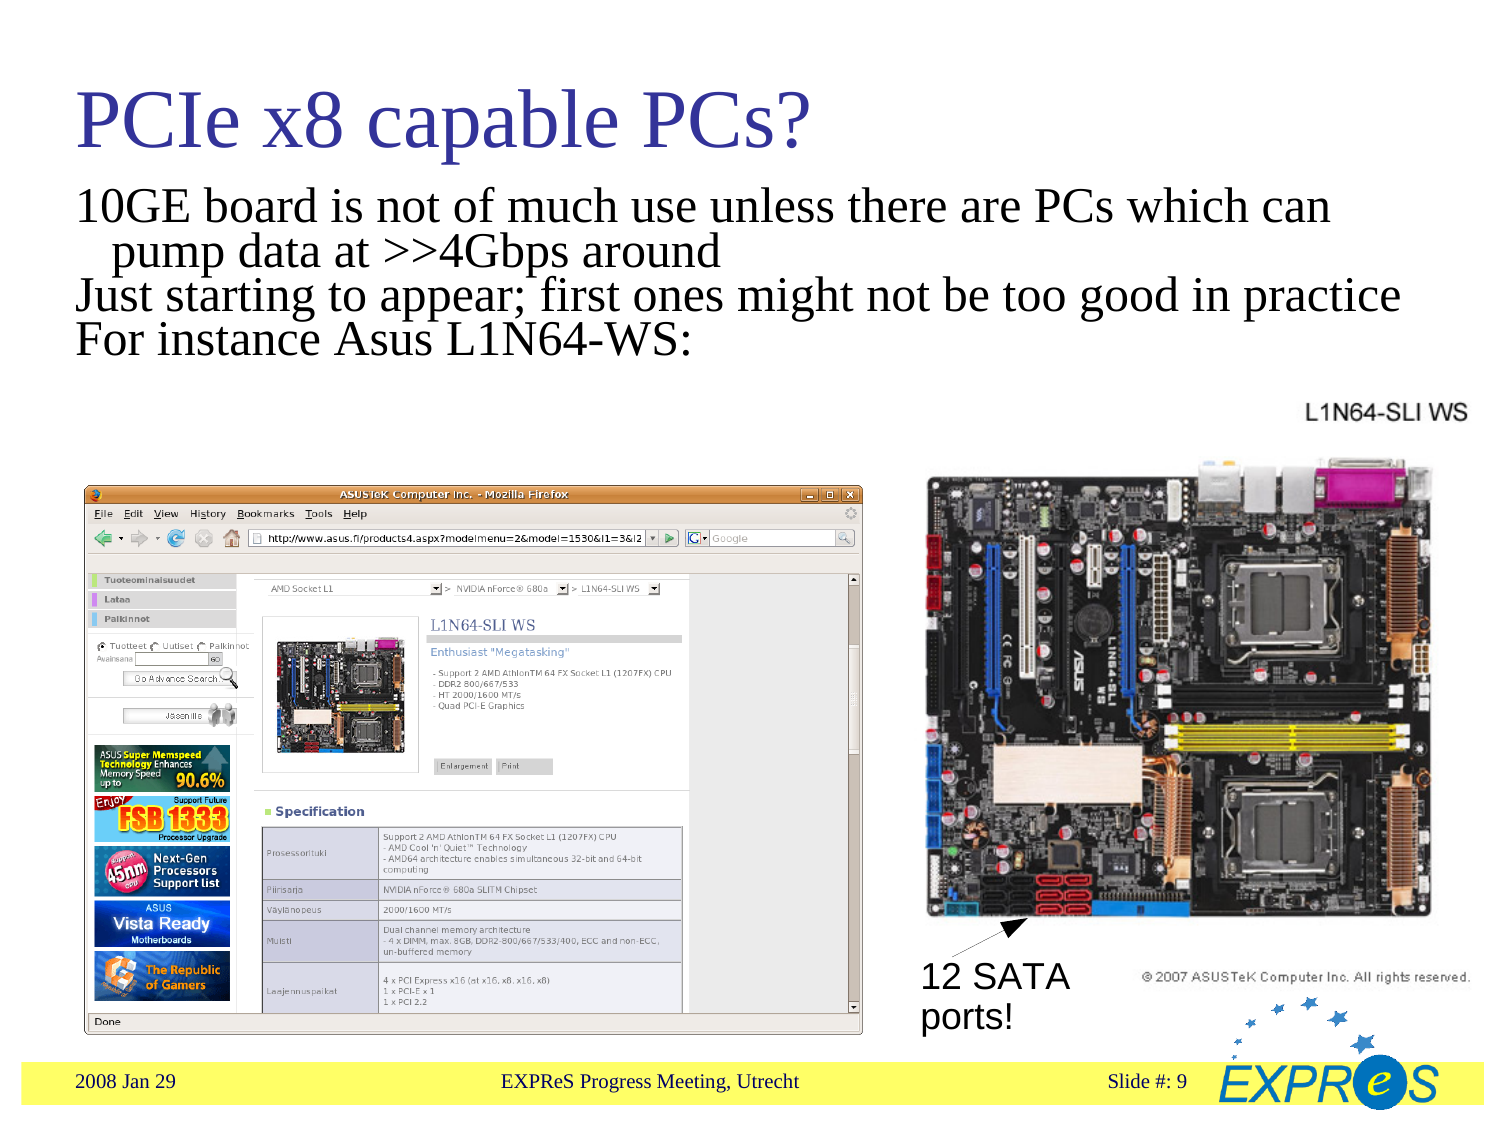

# PCIe x8 capable PCs?
10GE board is not of much use unless there are PCs which can pump data at >>4Gbps around
Just starting to appear; first ones might not be too good in practice
For instance Asus L1N64-WS:
12 SATA ports!